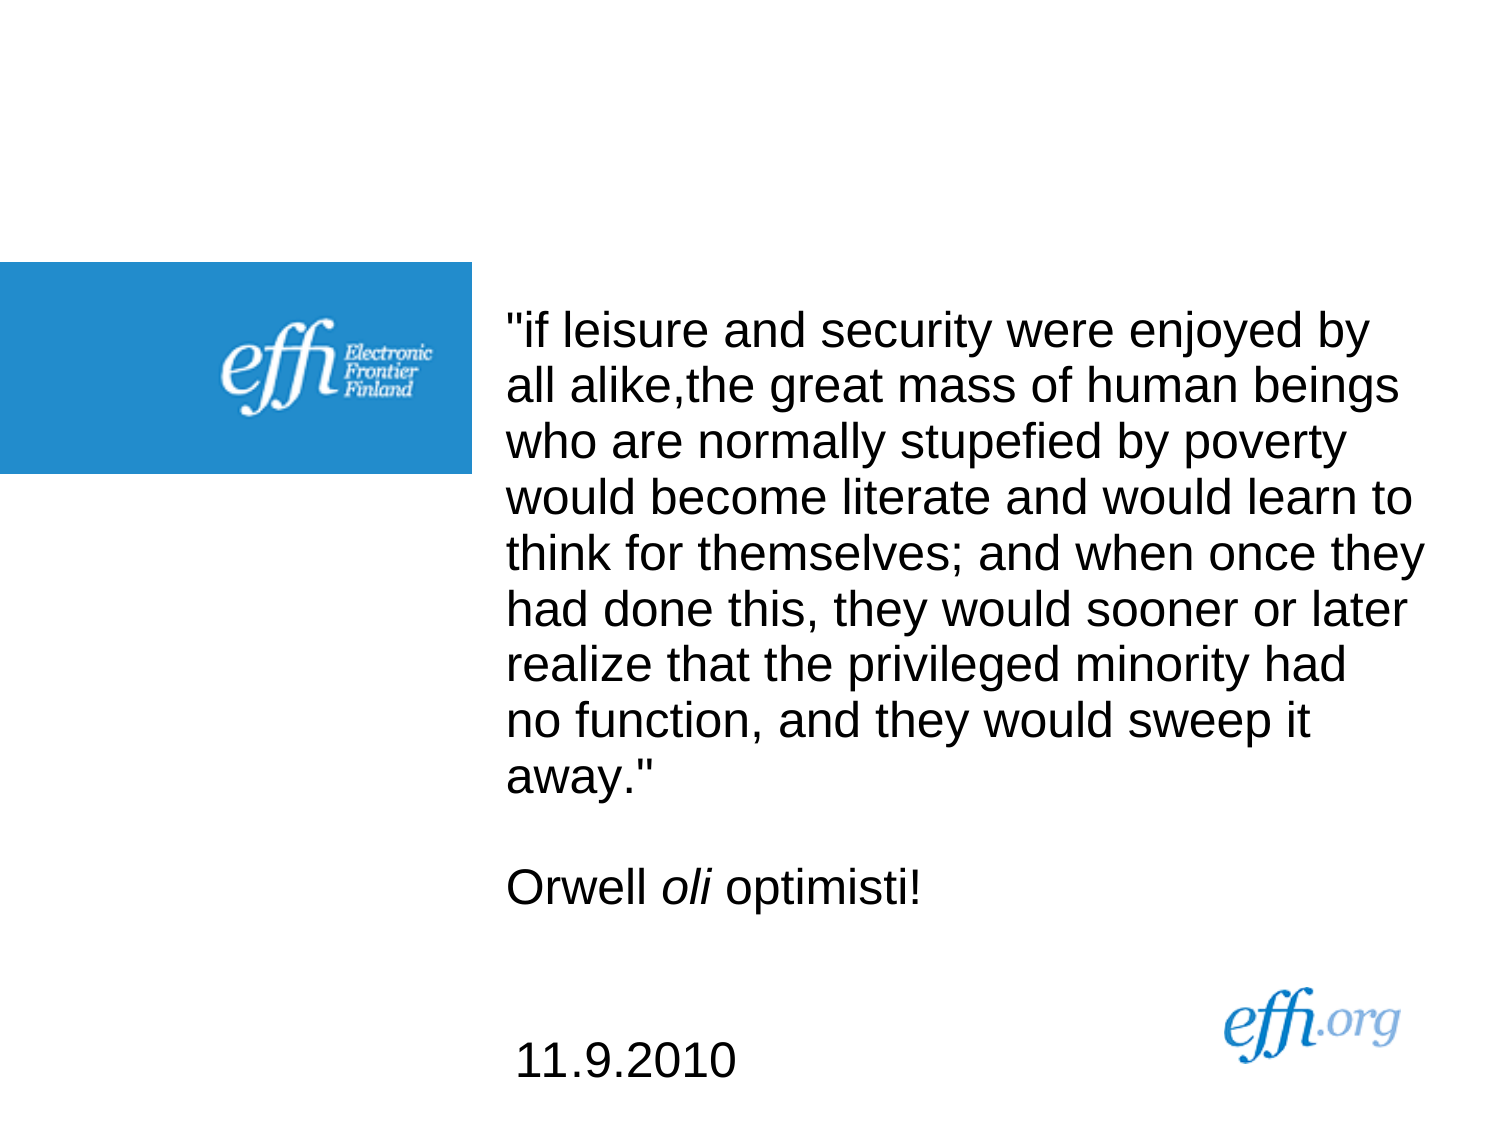

"if leisure and security were enjoyed by all alike,the great mass of human beings who are normally stupefied by poverty would become literate and would learn to think for themselves; and when once they had done this, they would sooner or later realize that the privileged minority had
no function, and they would sweep it away."
Orwell oli optimisti!